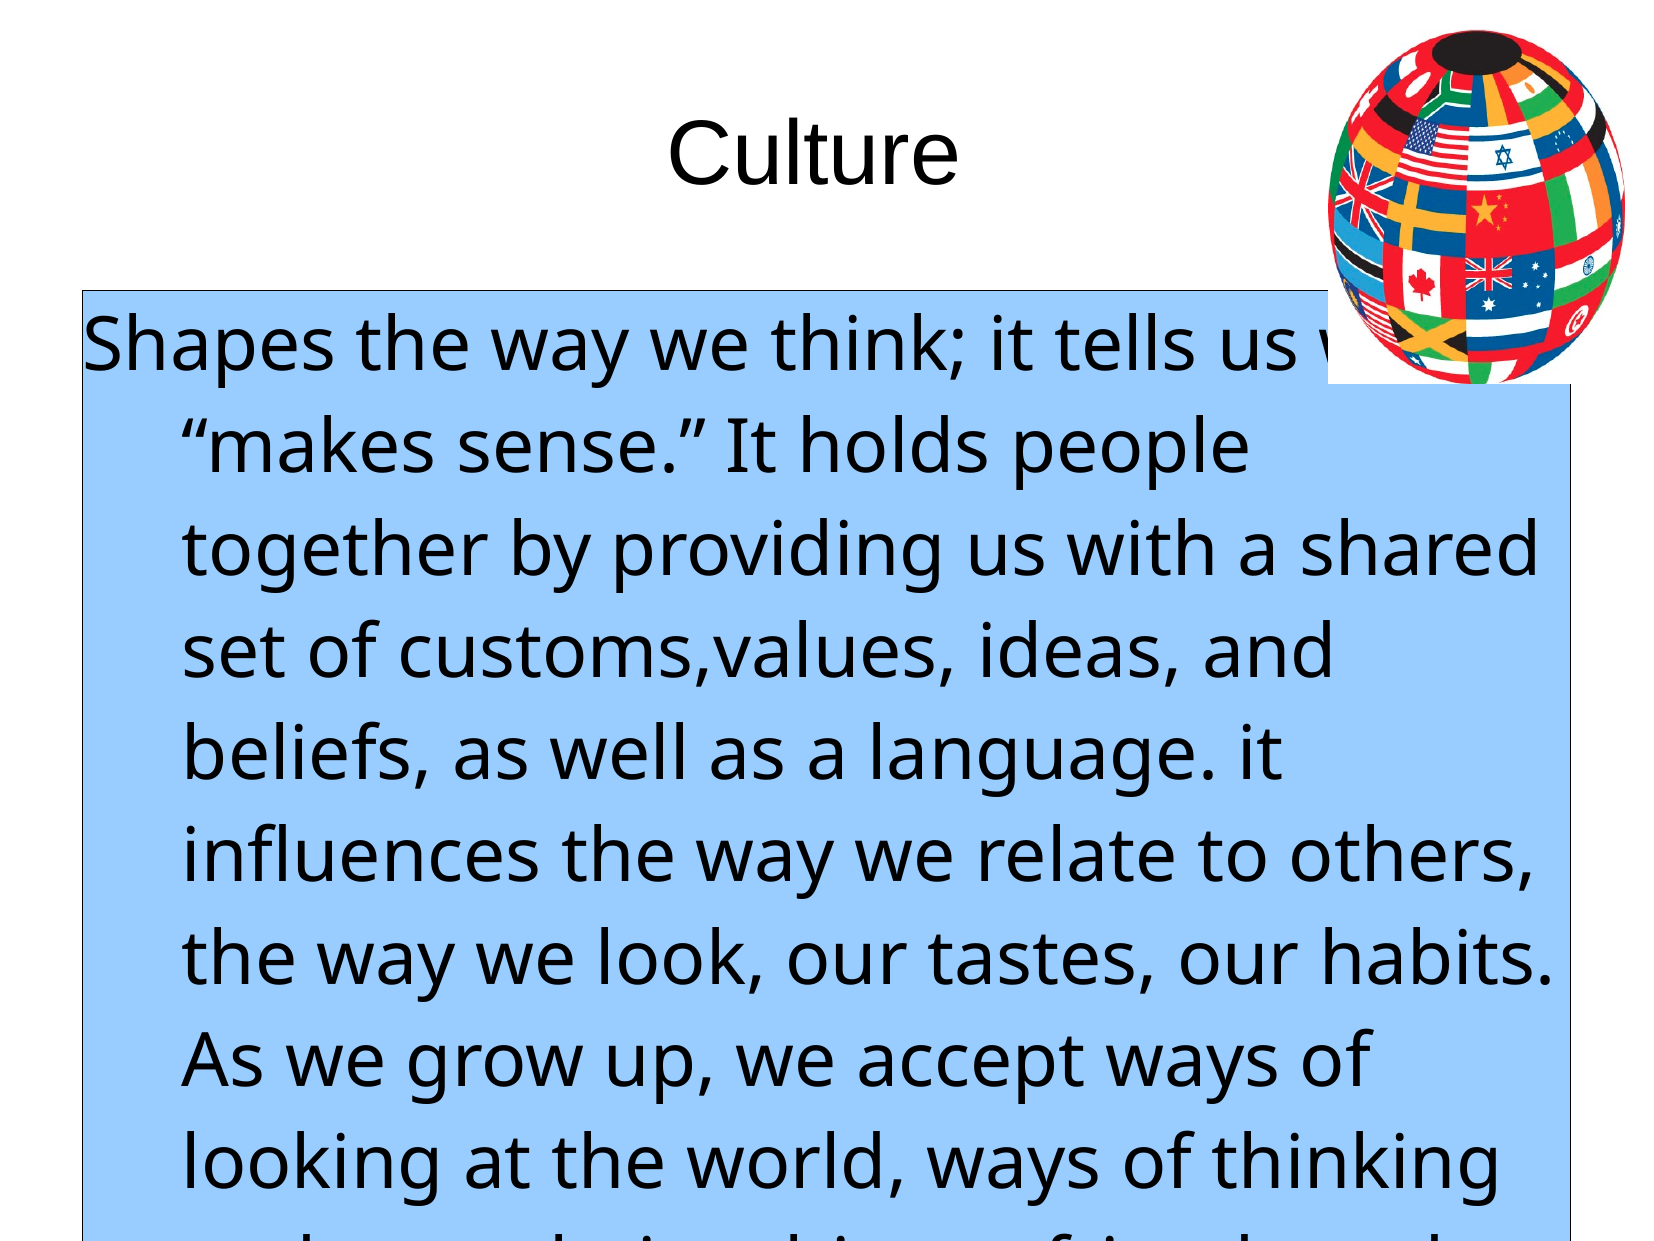

# Culture
Shapes the way we think; it tells us what “makes sense.” It holds people together by providing us with a shared set of customs,values, ideas, and beliefs, as well as a language. it influences the way we relate to others, the way we look, our tastes, our habits. As we grow up, we accept ways of looking at the world, ways of thinking and our relationships to friends and family.